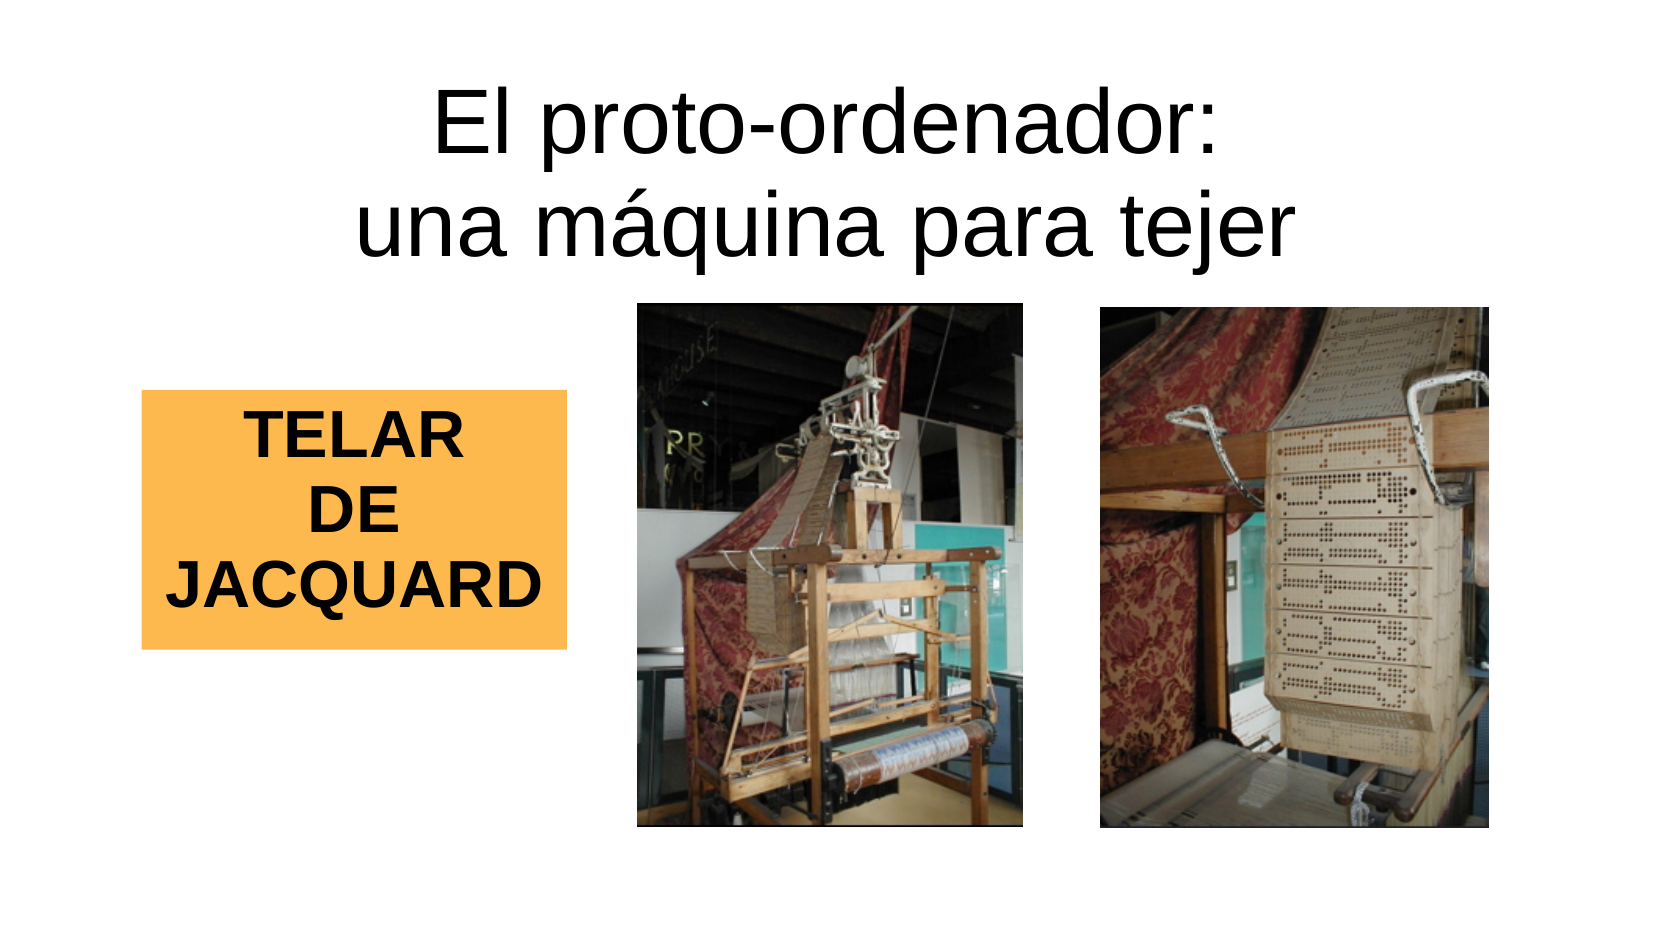

# El proto-ordenador: una máquina para tejer
TELAR
DE
JACQUARD